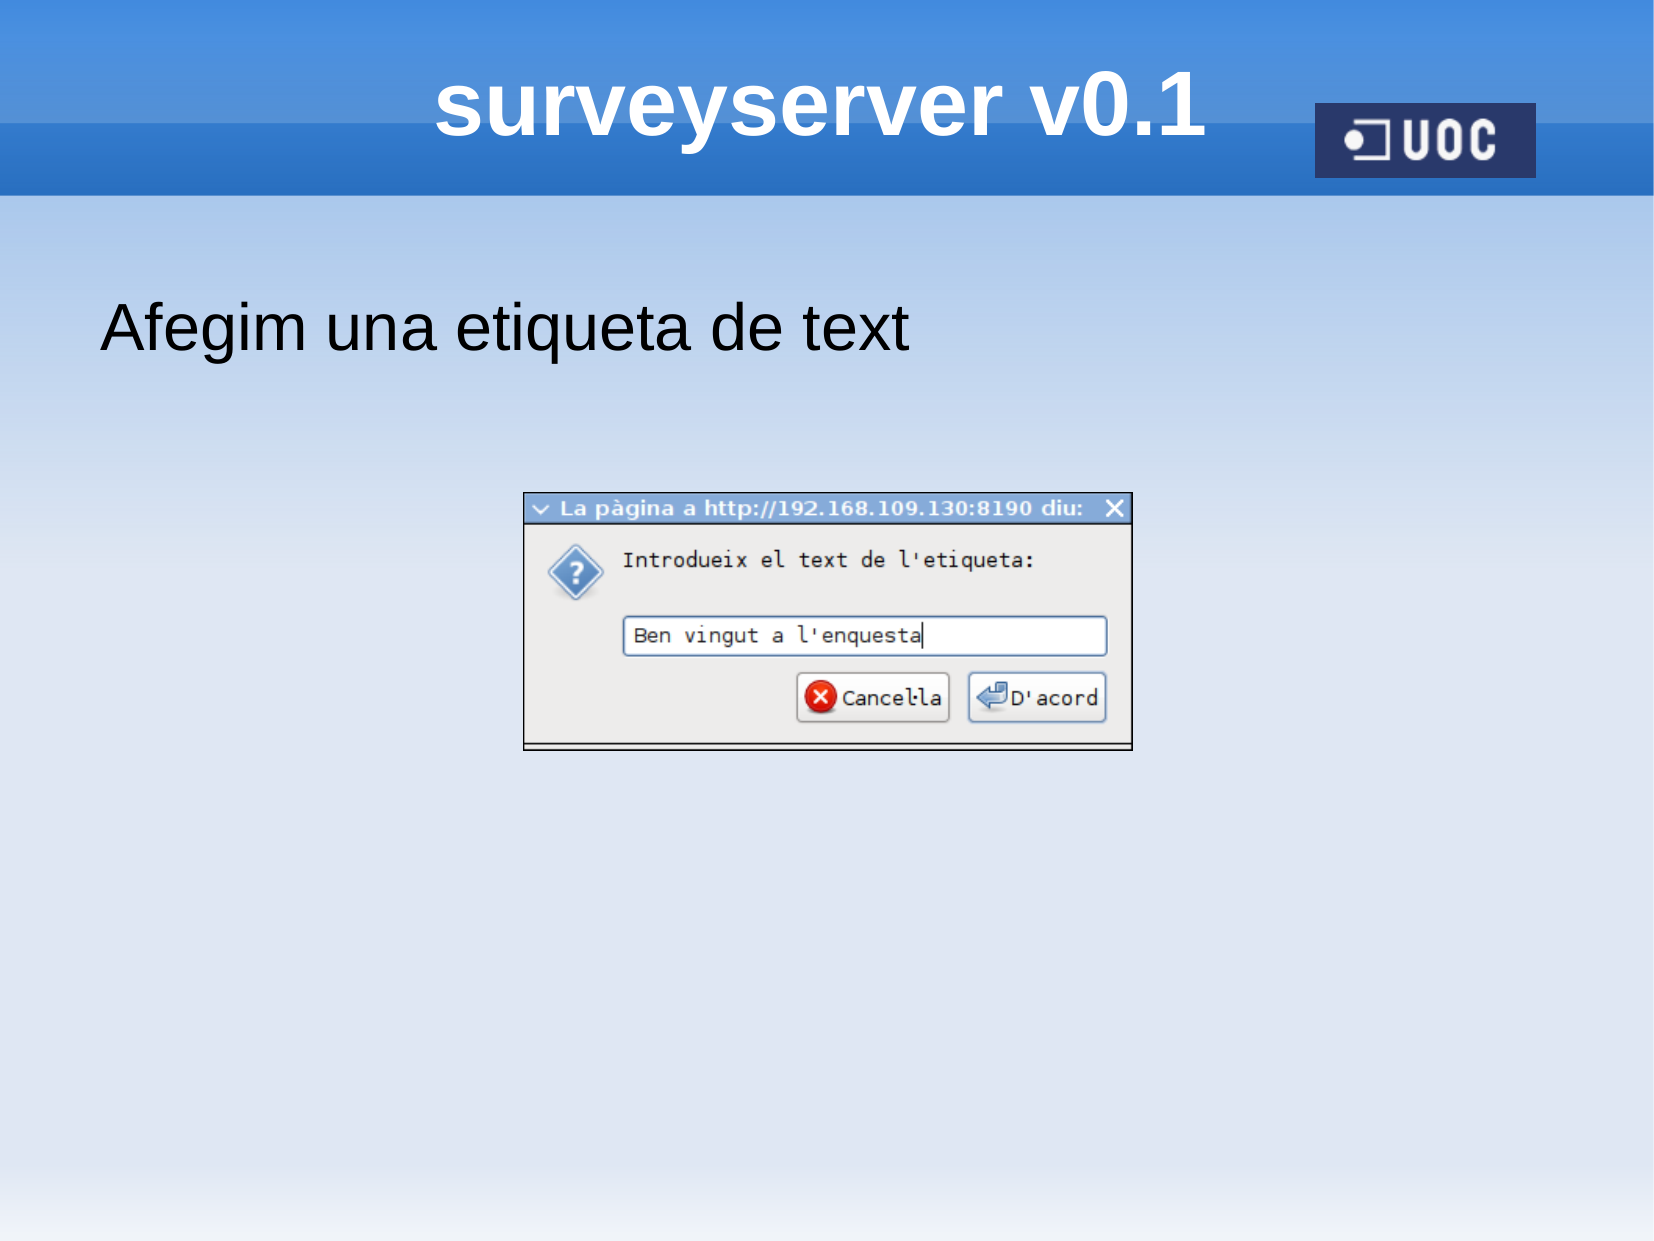

# surveyserver v0.1
Afegim una etiqueta de text